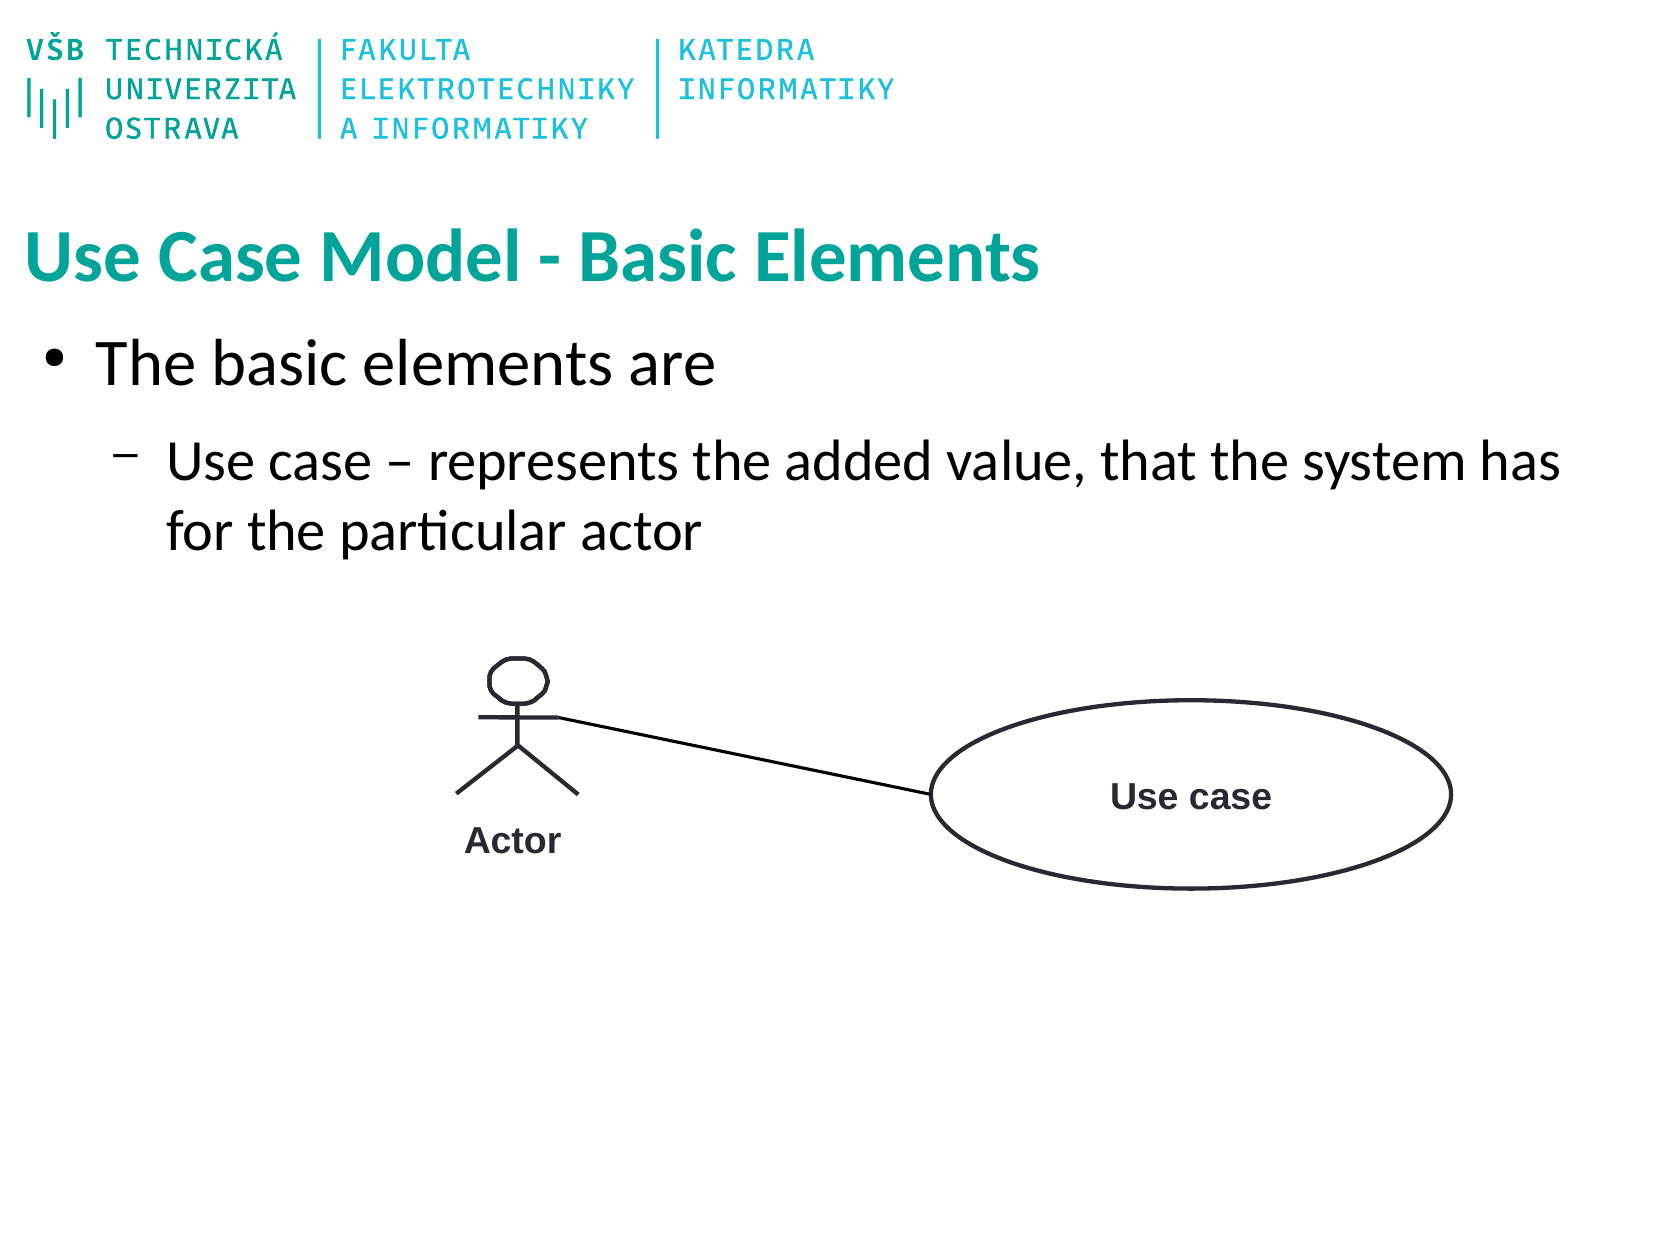

# Use Case Model - Basic Elements
The basic elements are
Use case – represents the added value, that the system has for the particular actor
Actor
Use case